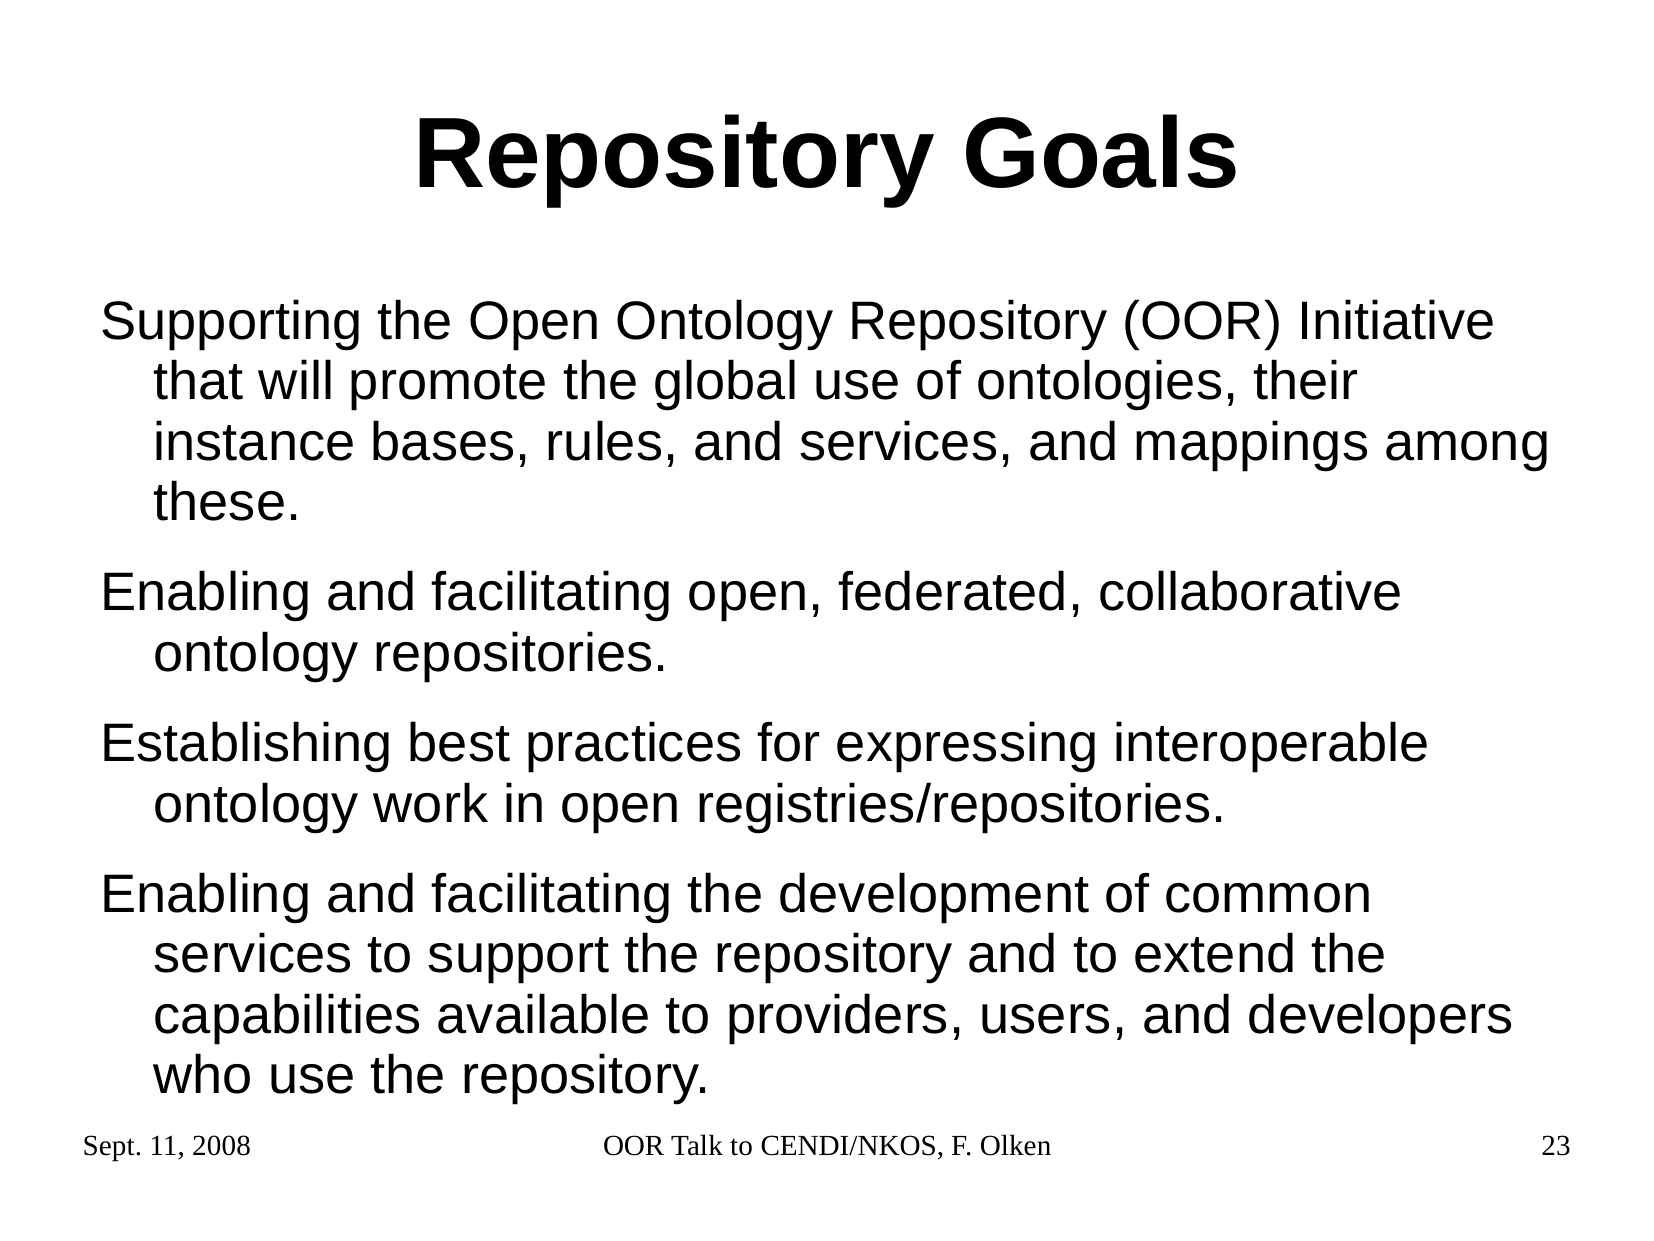

# Repository Goals
Supporting the Open Ontology Repository (OOR) Initiative that will promote the global use of ontologies, their instance bases, rules, and services, and mappings among these.
Enabling and facilitating open, federated, collaborative ontology repositories.
Establishing best practices for expressing interoperable ontology work in open registries/repositories.
Enabling and facilitating the development of common services to support the repository and to extend the capabilities available to providers, users, and developers who use the repository.
Sept. 11, 2008
OOR Talk to CENDI/NKOS, F. Olken
23